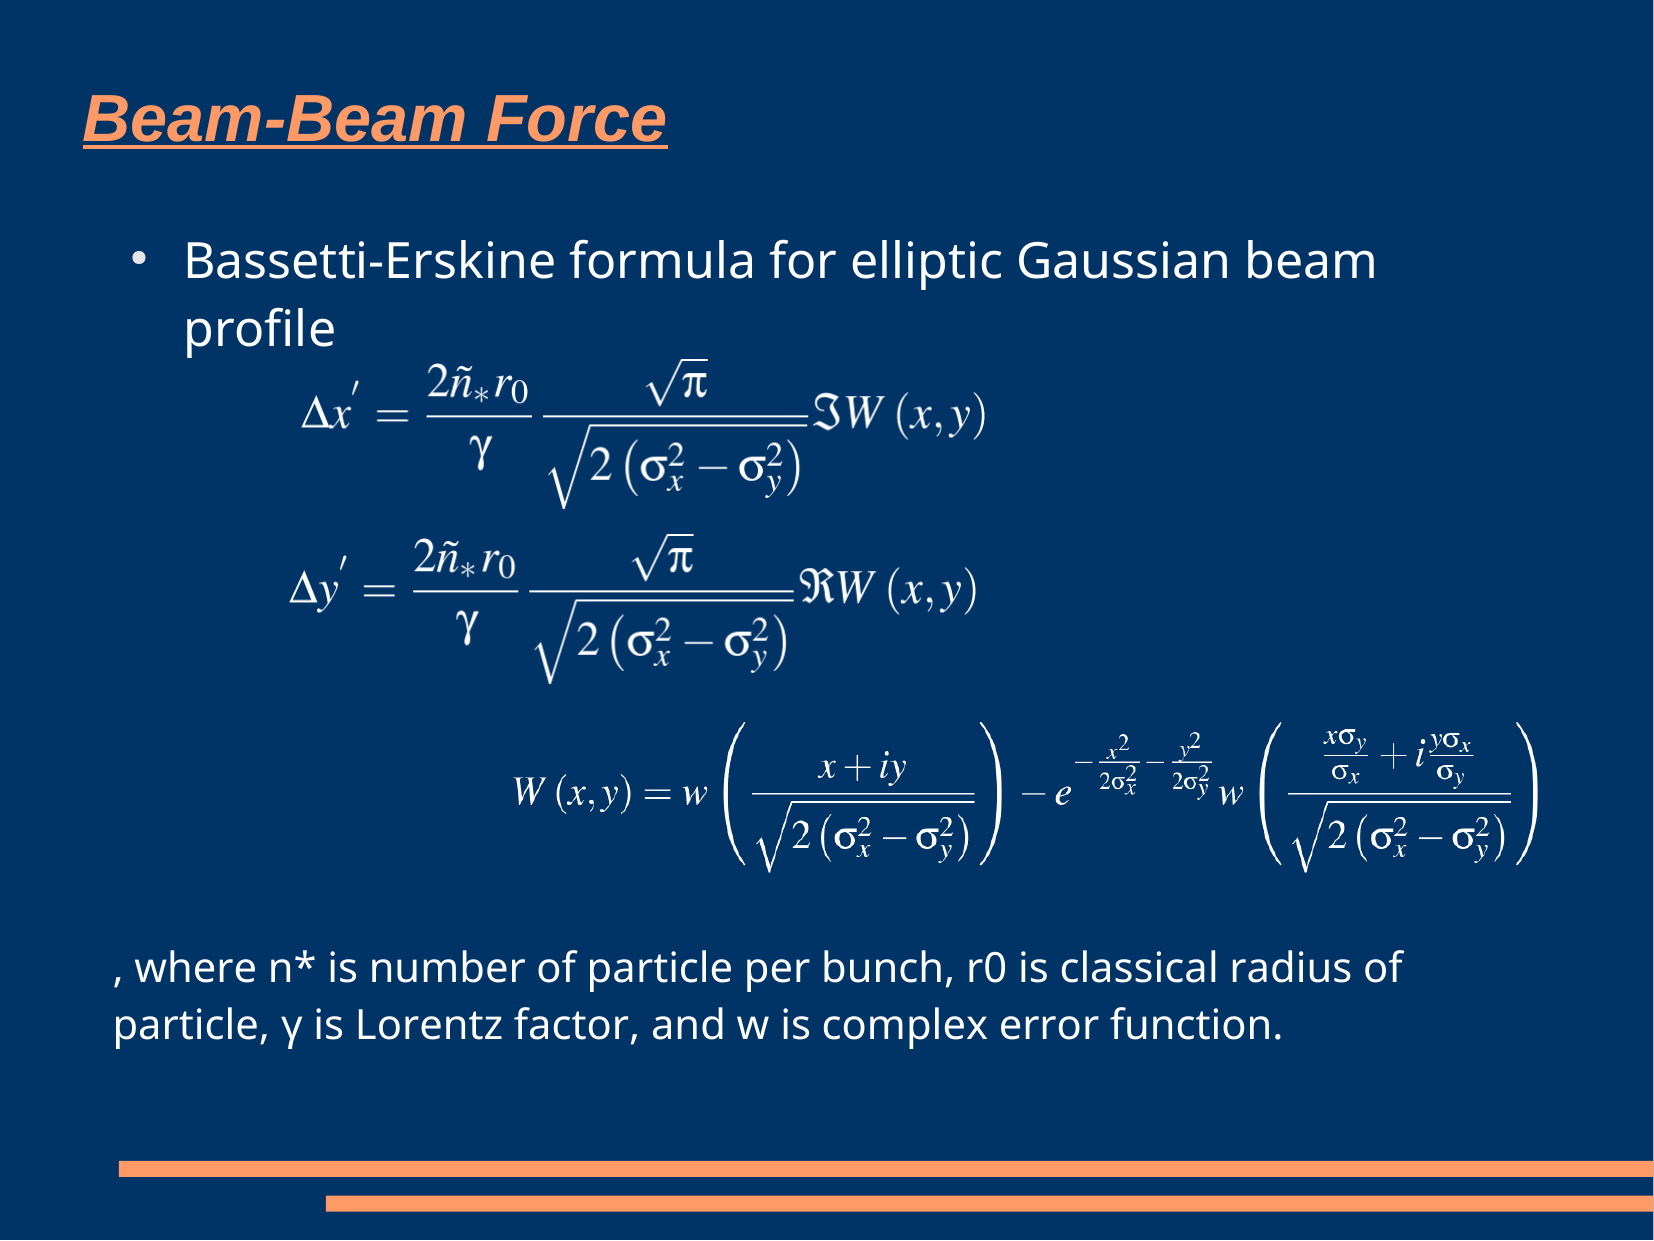

# Beam-Beam Force
Bassetti-Erskine formula for elliptic Gaussian beam profile
, where n* is number of particle per bunch, r0 is classical radius of particle, γ is Lorentz factor, and w is complex error function.